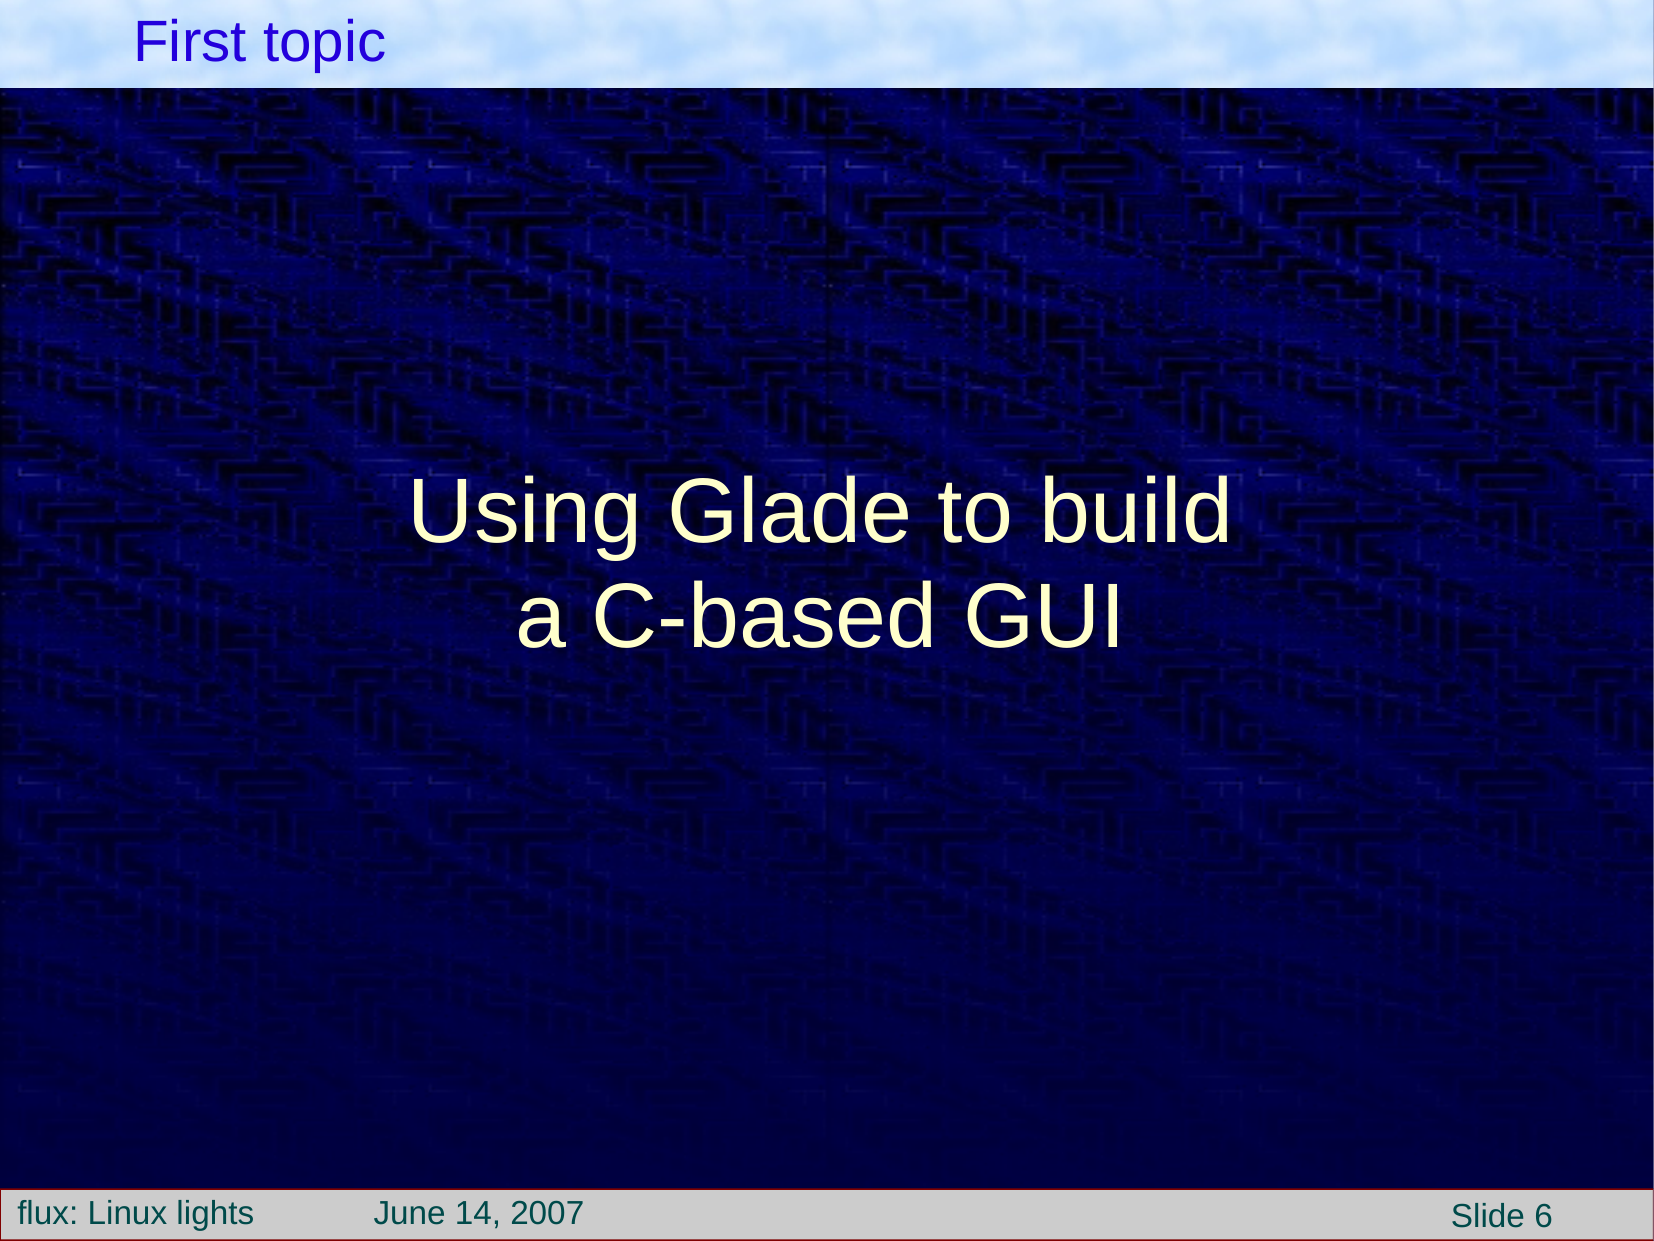

First topic
# Using Glade to build a C-based GUI
flux: Linux lights	June 14, 2007
Slide